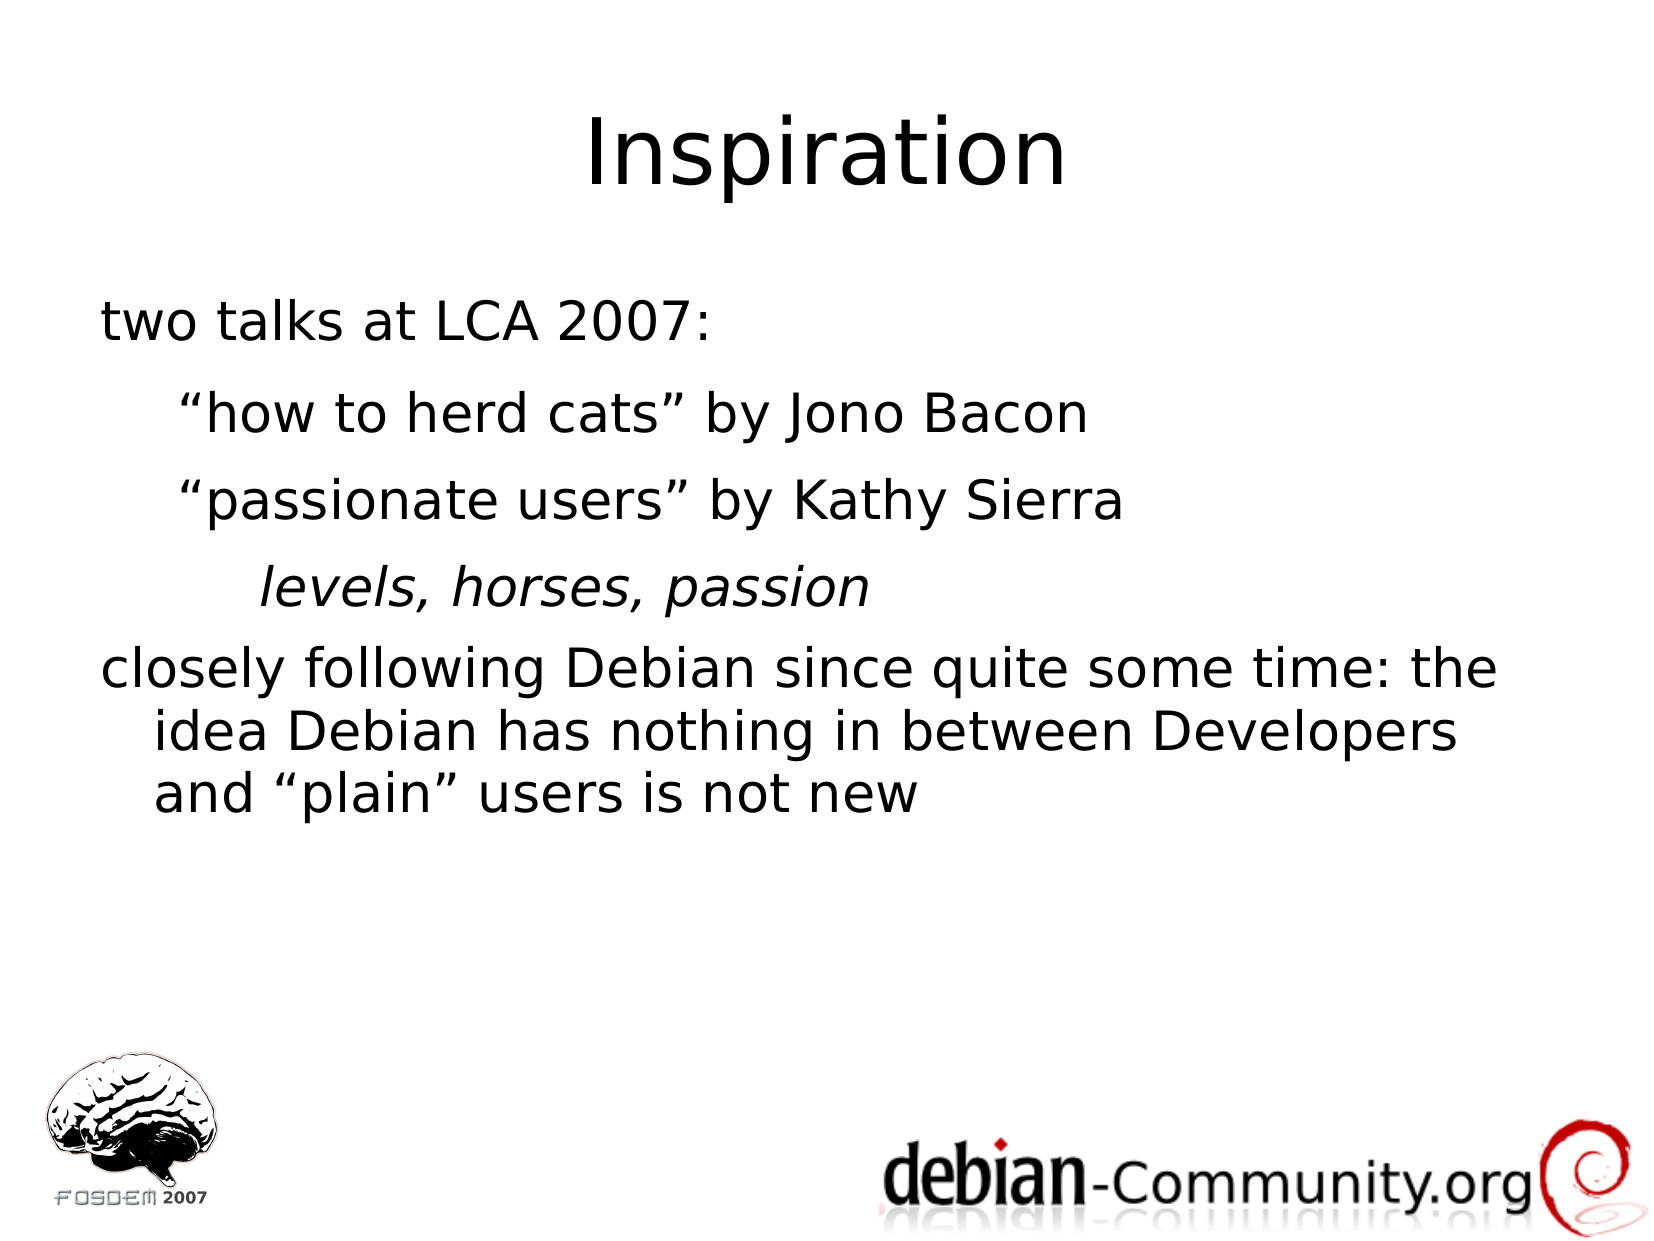

# Inspiration
two talks at LCA 2007:
“how to herd cats” by Jono Bacon
“passionate users” by Kathy Sierra
levels, horses, passion
closely following Debian since quite some time: the idea Debian has nothing in between Developers and “plain” users is not new